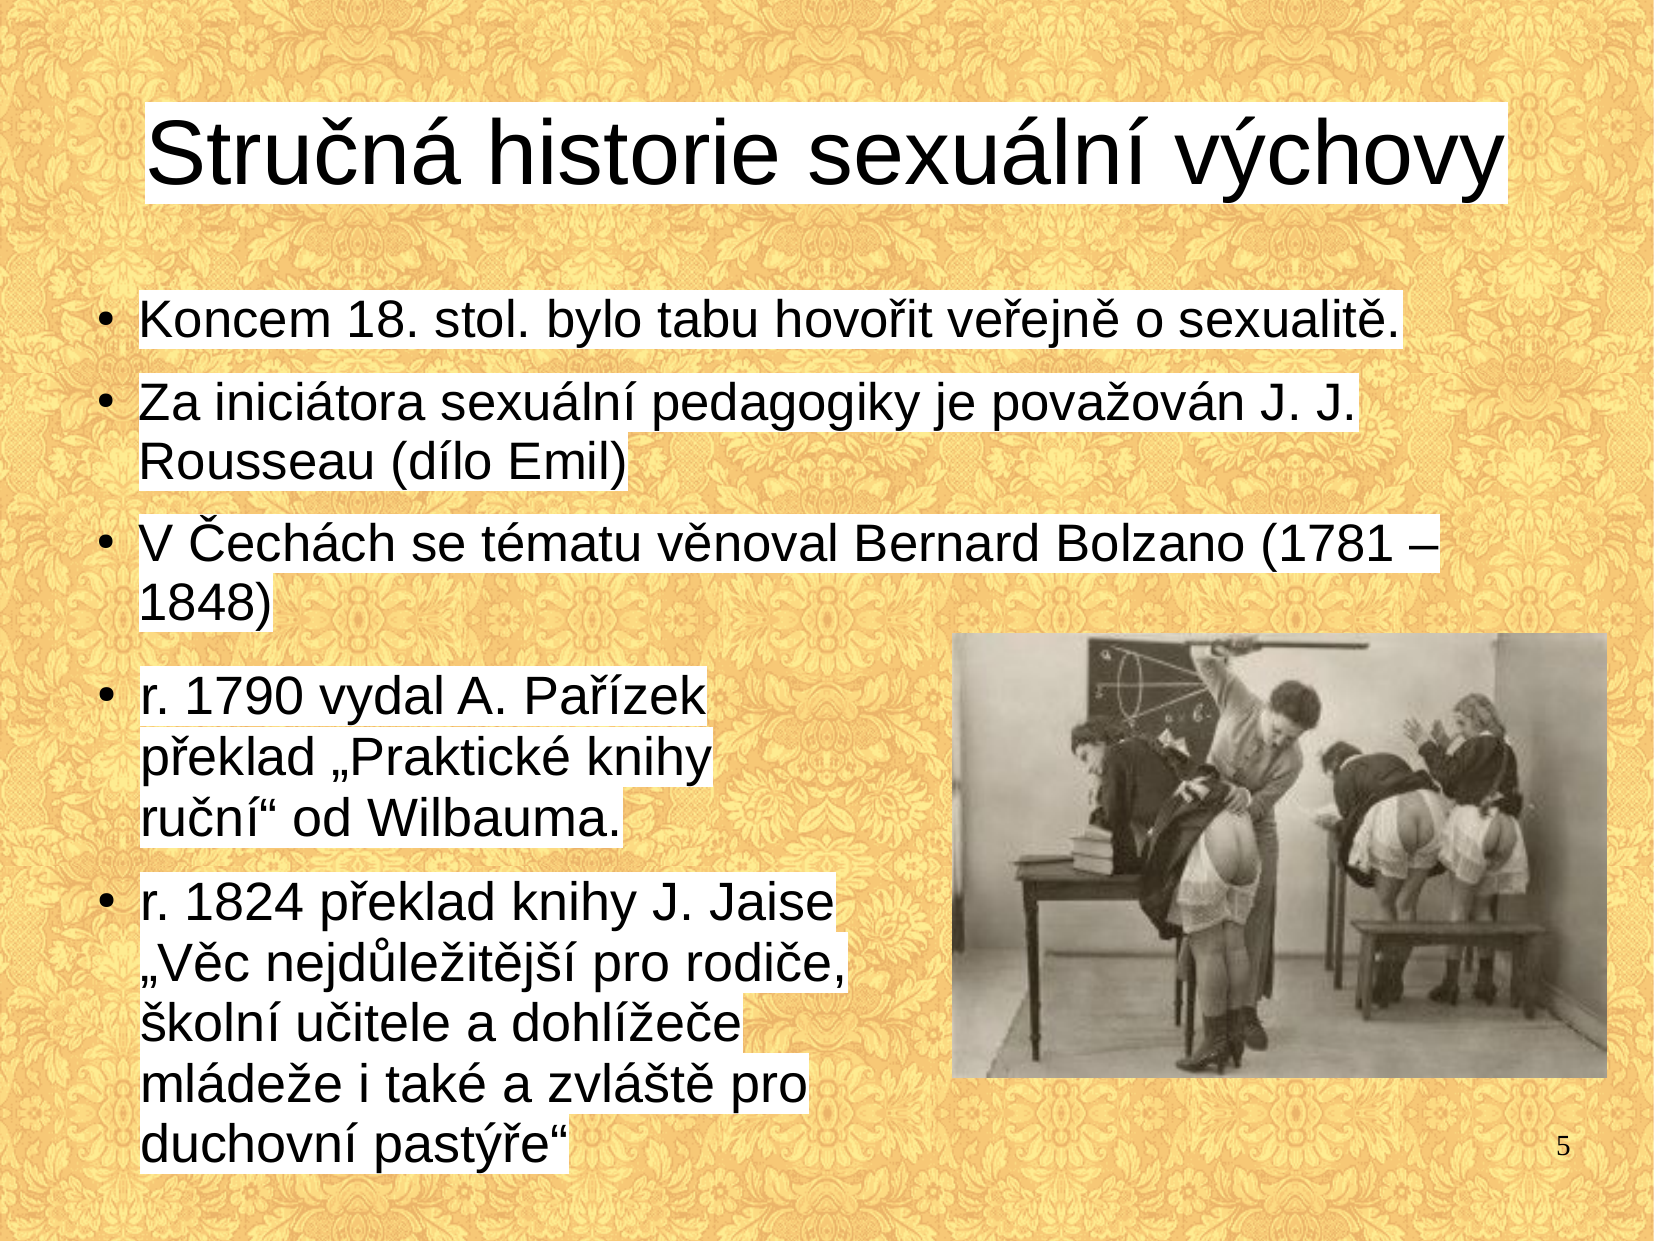

# Stručná historie sexuální výchovy
Koncem 18. stol. bylo tabu hovořit veřejně o sexualitě.
Za iniciátora sexuální pedagogiky je považován J. J. Rousseau (dílo Emil)
V Čechách se tématu věnoval Bernard Bolzano (1781 – 1848)
r. 1790 vydal A. Pařízek překlad „Praktické knihy ruční“ od Wilbauma.
r. 1824 překlad knihy J. Jaise „Věc nejdůležitější pro rodiče, školní učitele a dohlížeče mládeže i také a zvláště pro duchovní pastýře“
5